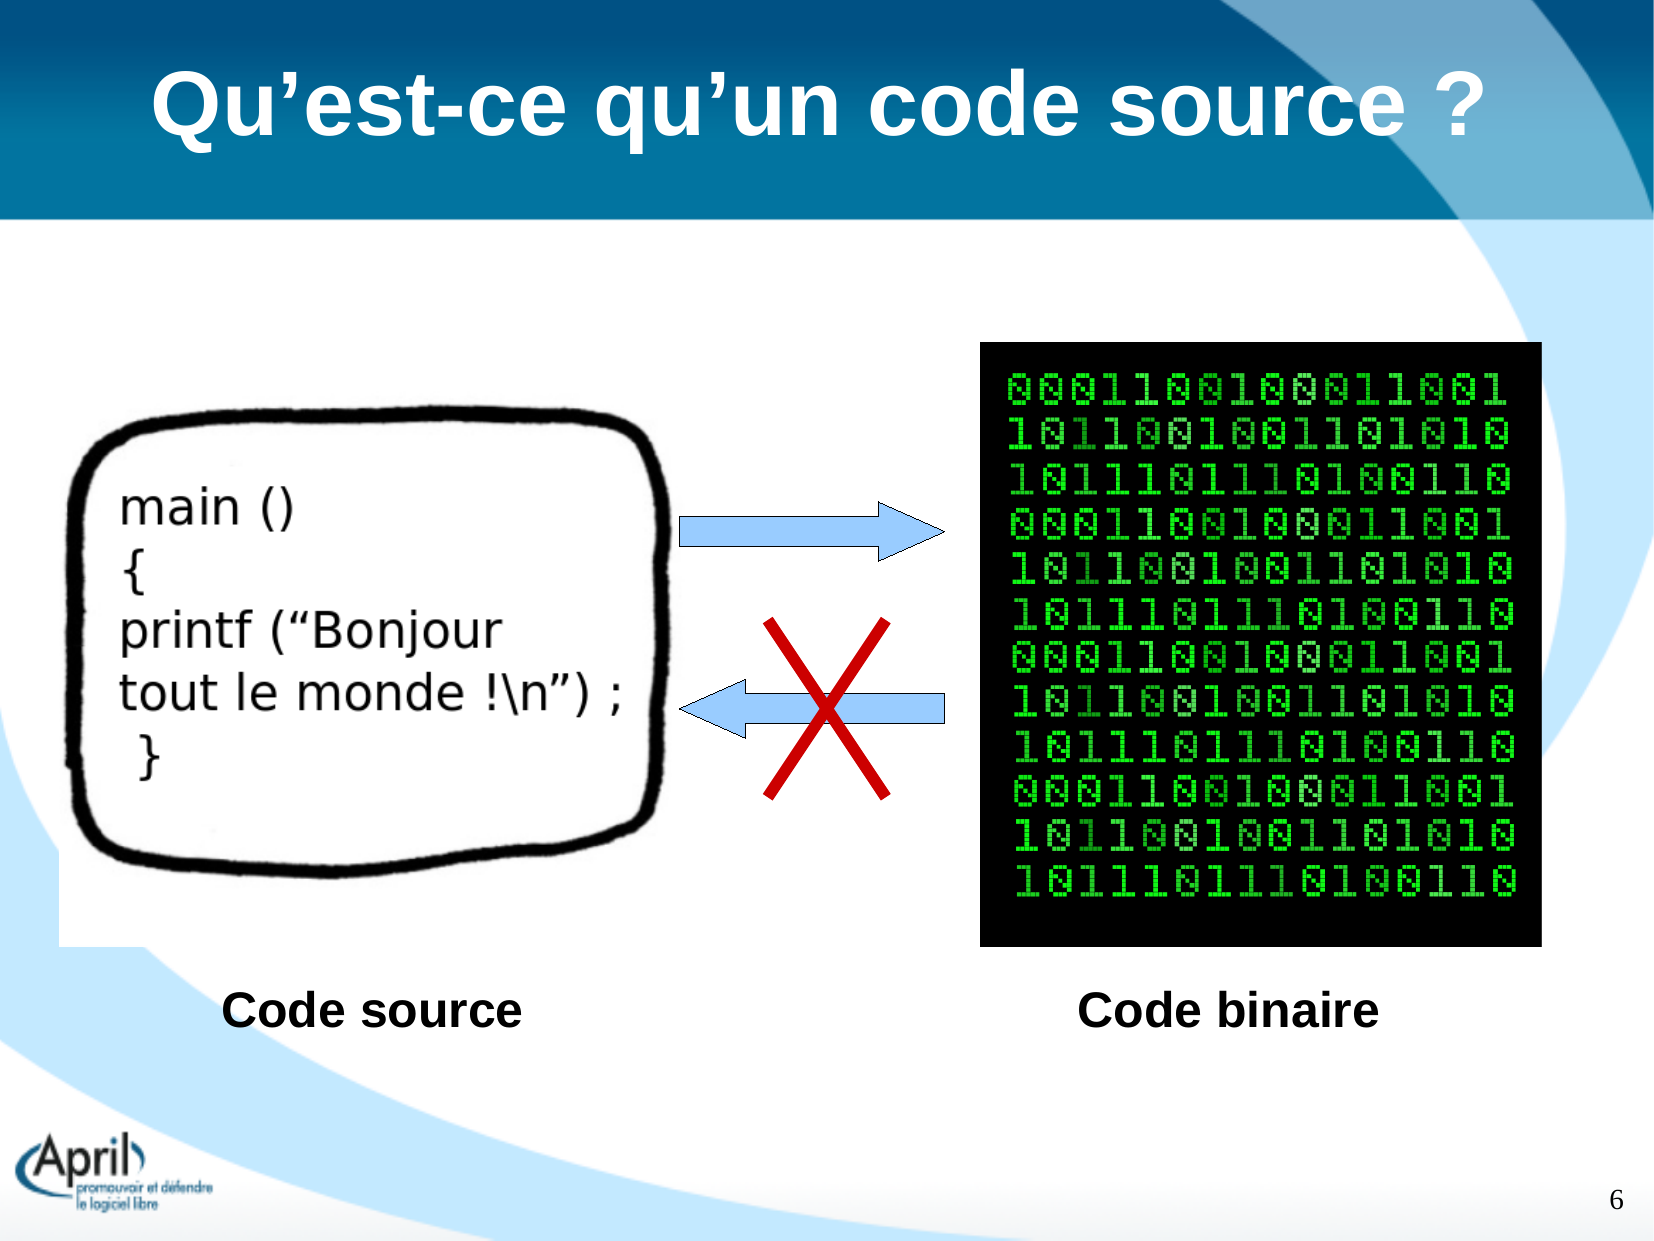

# Qu’est-ce qu’un code source ?
Code source
Code binaire
6